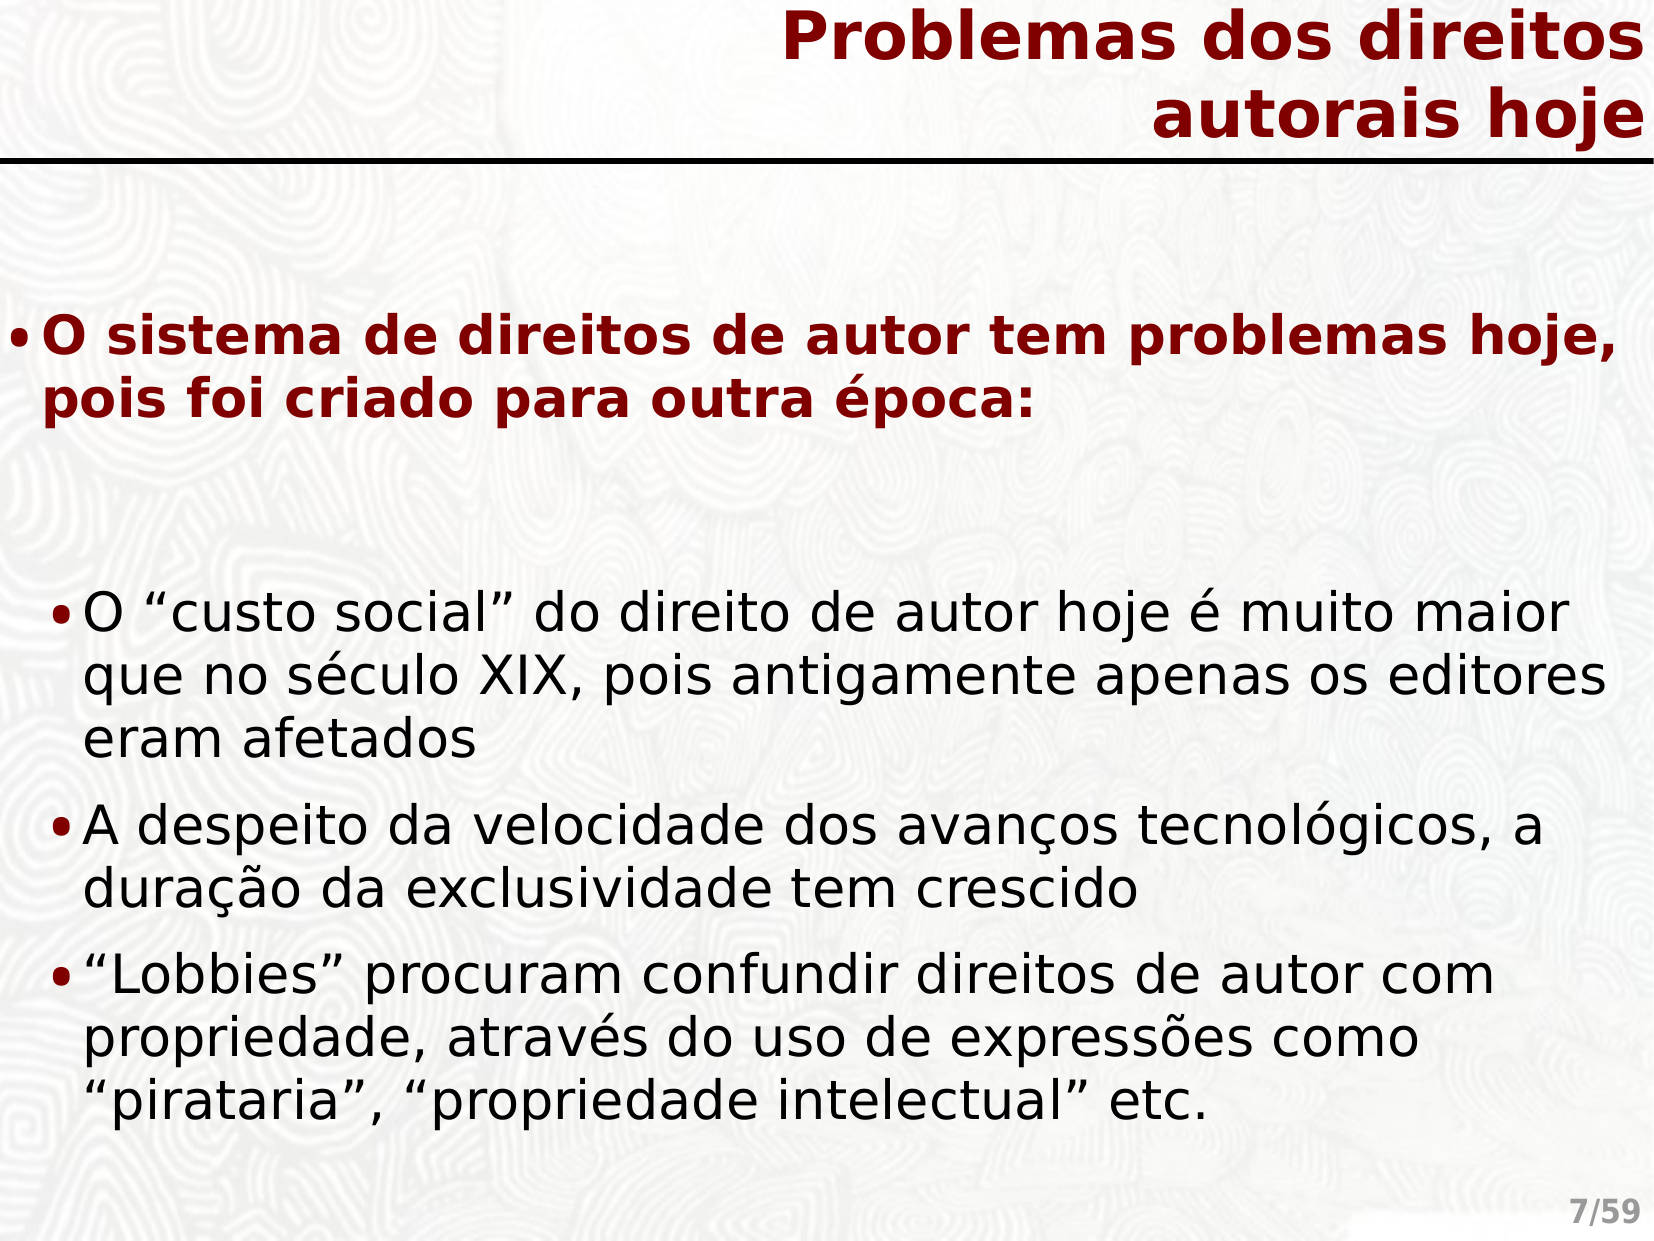

# Problemas dos direitos autorais hoje
O sistema de direitos de autor tem problemas hoje, pois foi criado para outra época:
O “custo social” do direito de autor hoje é muito maior que no século XIX, pois antigamente apenas os editores eram afetados
A despeito da velocidade dos avanços tecnológicos, a duração da exclusividade tem crescido
“Lobbies” procuram confundir direitos de autor com propriedade, através do uso de expressões como “pirataria”, “propriedade intelectual” etc.
7